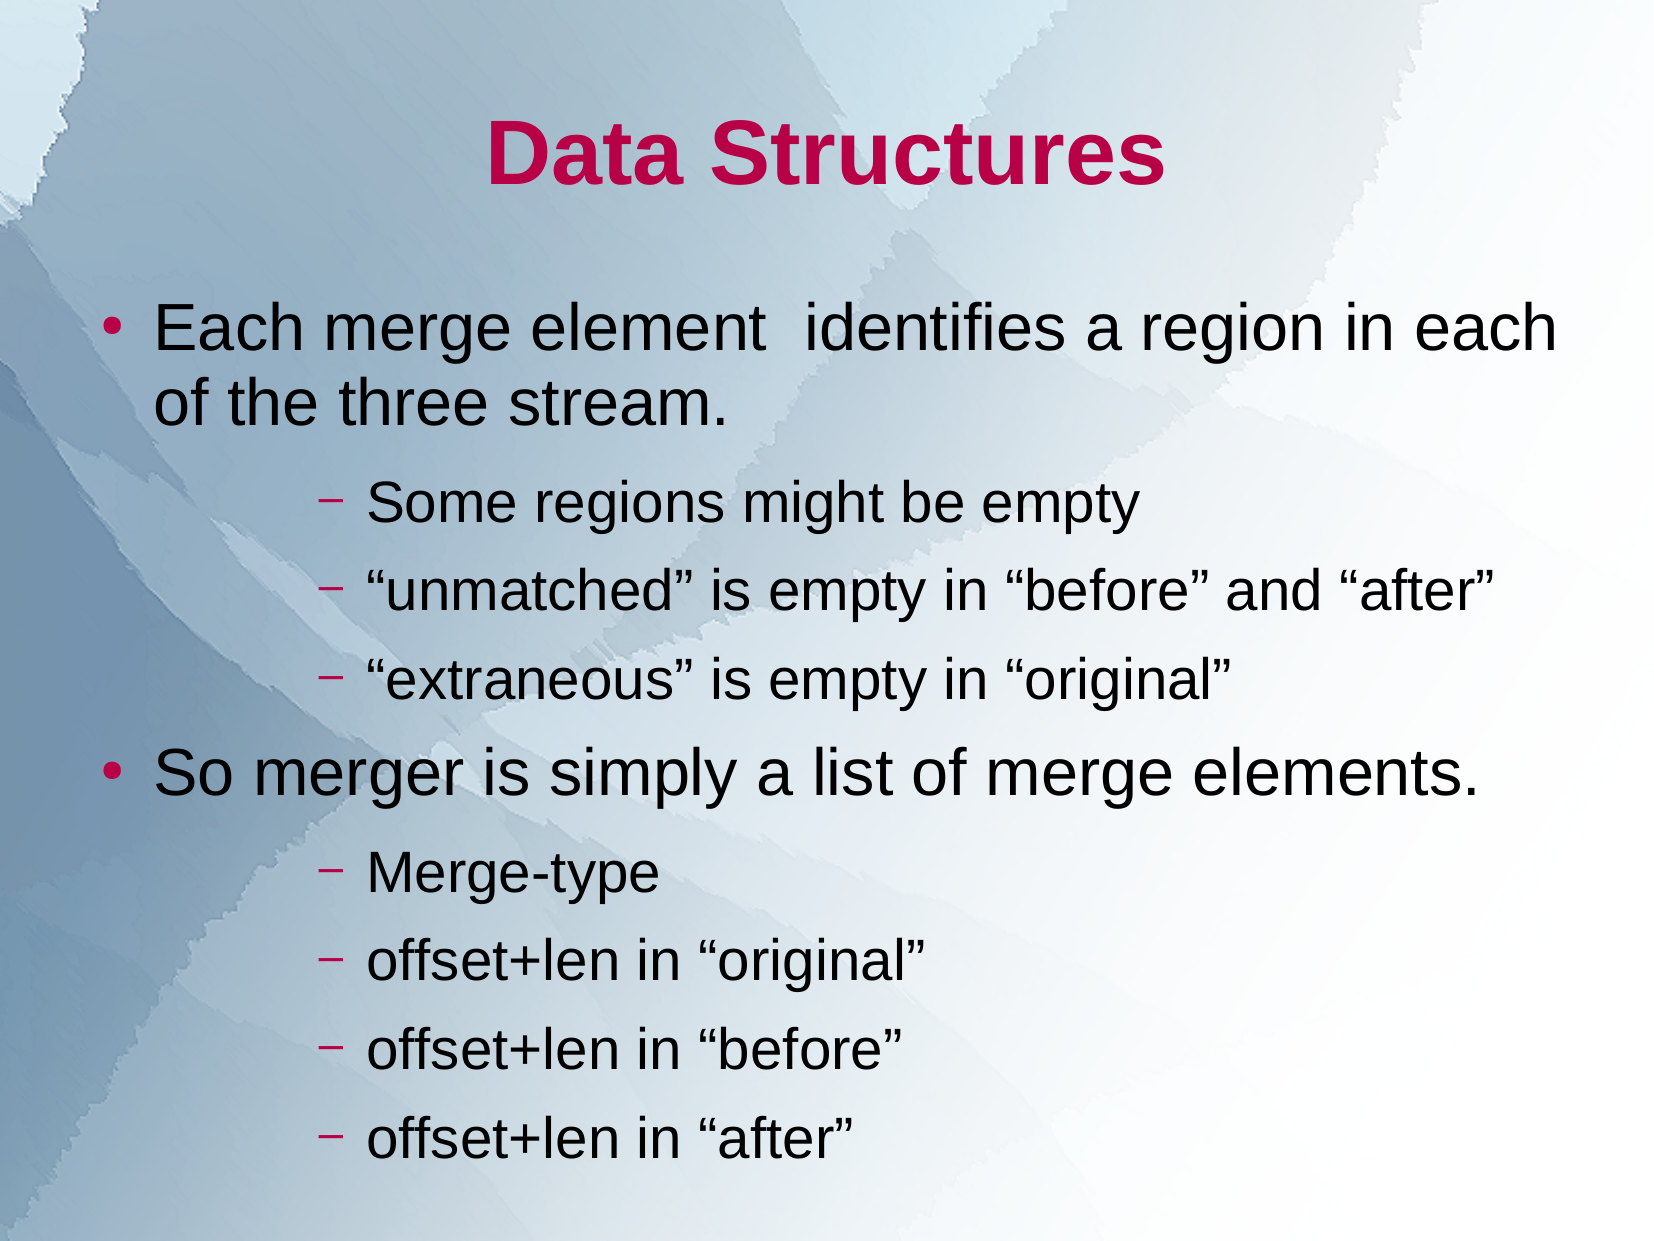

# Data Structures
Each merge element identifies a region in each of the three stream.
Some regions might be empty
“unmatched” is empty in “before” and “after”
“extraneous” is empty in “original”
So merger is simply a list of merge elements.
Merge-type
offset+len in “original”
offset+len in “before”
offset+len in “after”